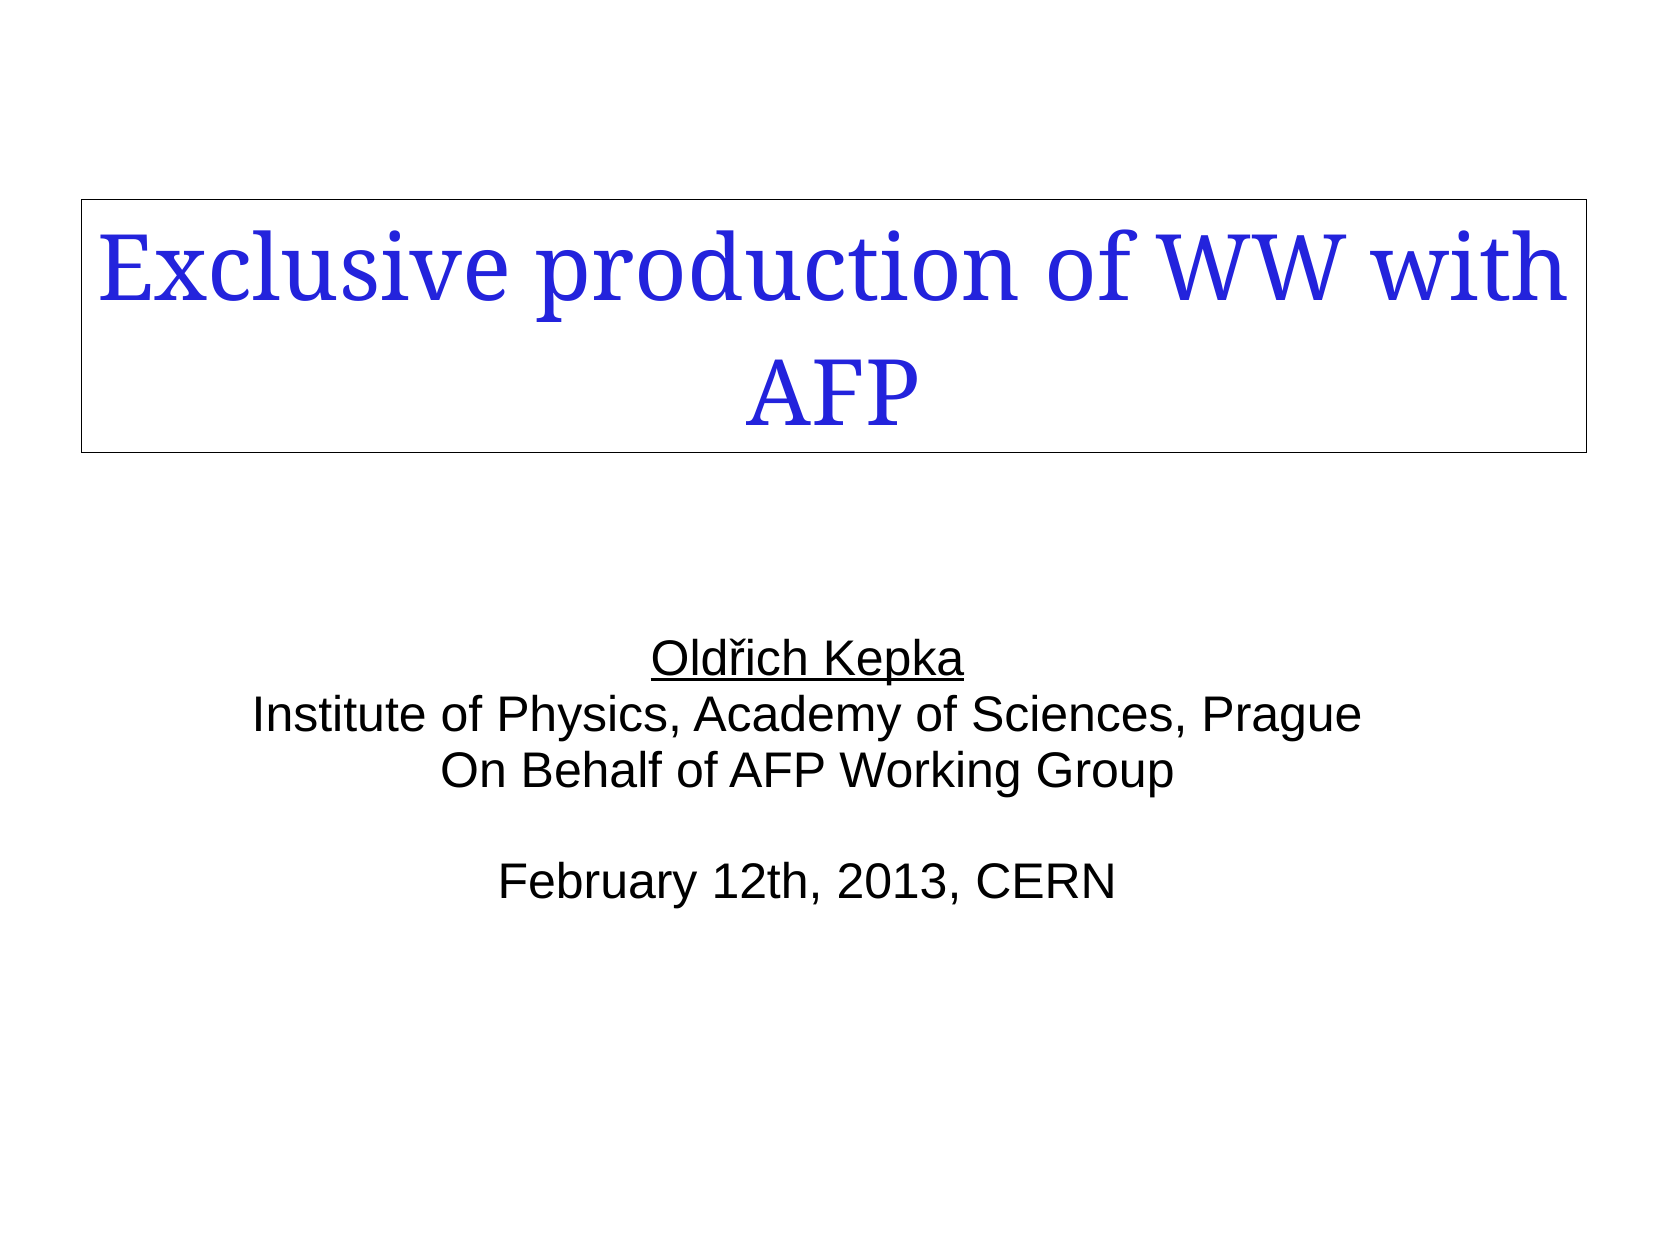

# Exclusive production of WW with AFP
Oldřich Kepka
Institute of Physics, Academy of Sciences, Prague
On Behalf of AFP Working Group
February 12th, 2013, CERN